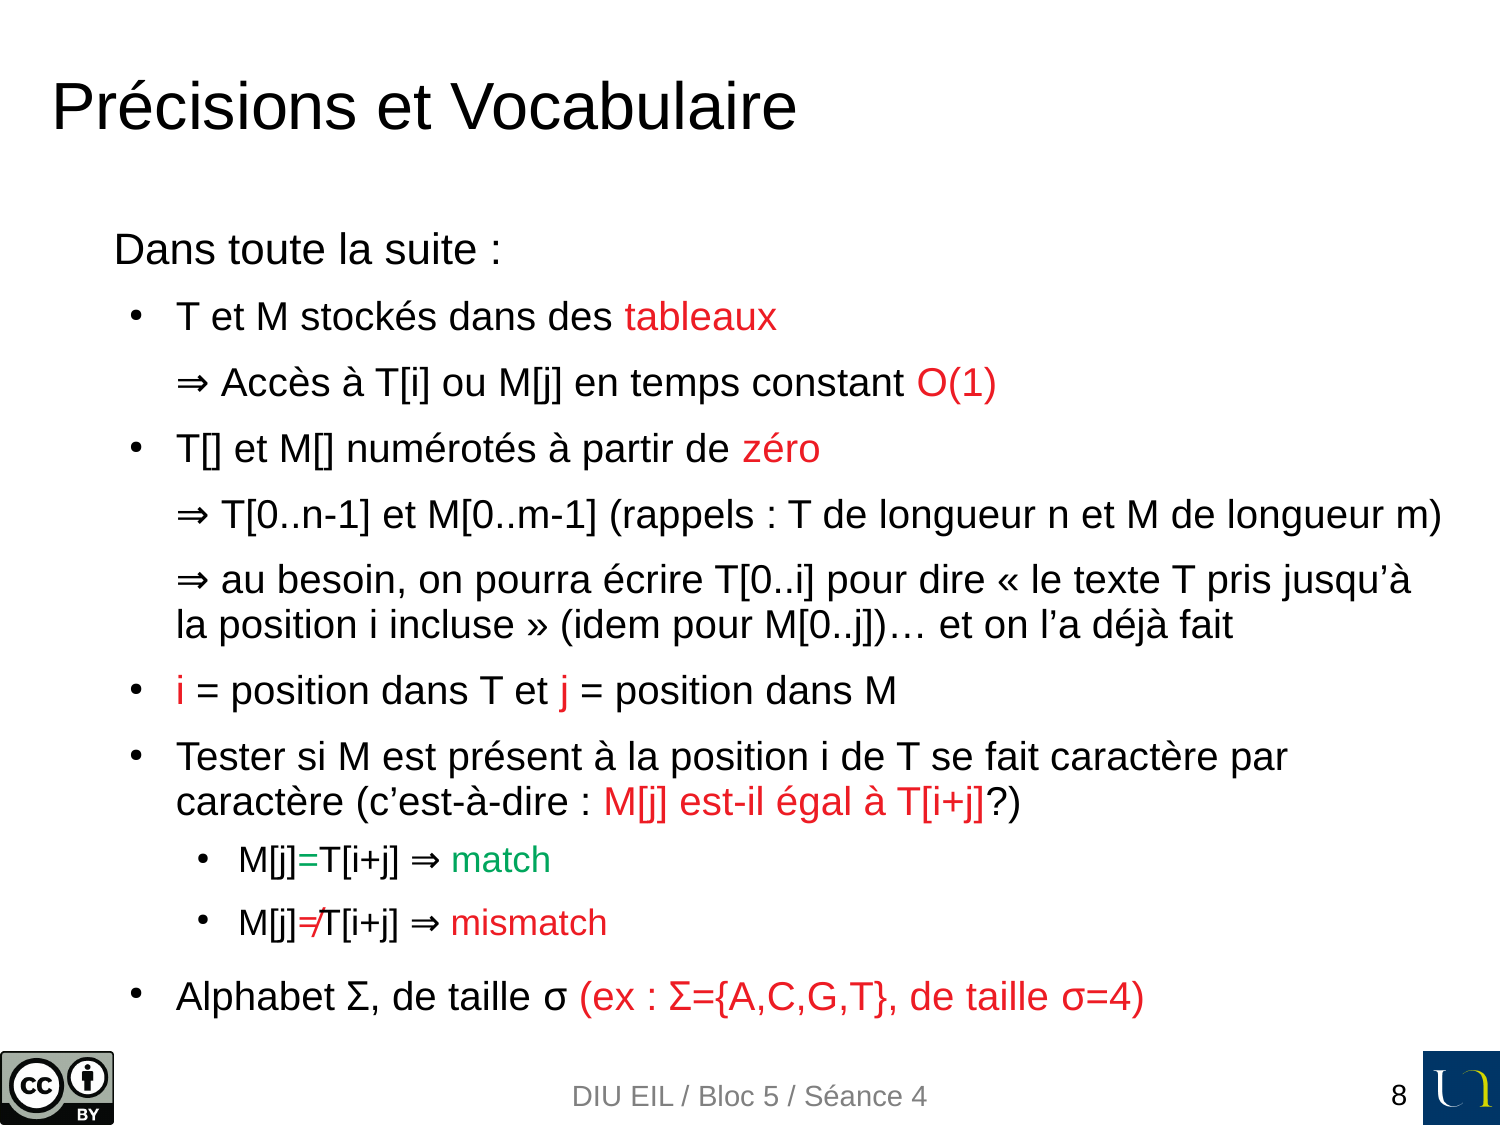

# Précisions et Vocabulaire
Dans toute la suite :
T et M stockés dans des tableaux
⇒ Accès à T[i] ou M[j] en temps constant O(1)
T[] et M[] numérotés à partir de zéro
⇒ T[0..n-1] et M[0..m-1] (rappels : T de longueur n et M de longueur m)
⇒ au besoin, on pourra écrire T[0..i] pour dire « le texte T pris jusqu’à la position i incluse » (idem pour M[0..j])… et on l’a déjà fait
i = position dans T et j = position dans M
Tester si M est présent à la position i de T se fait caractère par caractère (c’est-à-dire : M[j] est-il égal à T[i+j]?)
M[j]=T[i+j] ⇒ match
M[j]≠T[i+j] ⇒ mismatch
Alphabet Σ, de taille σ (ex : Σ={A,C,G,T}, de taille σ=4)
8